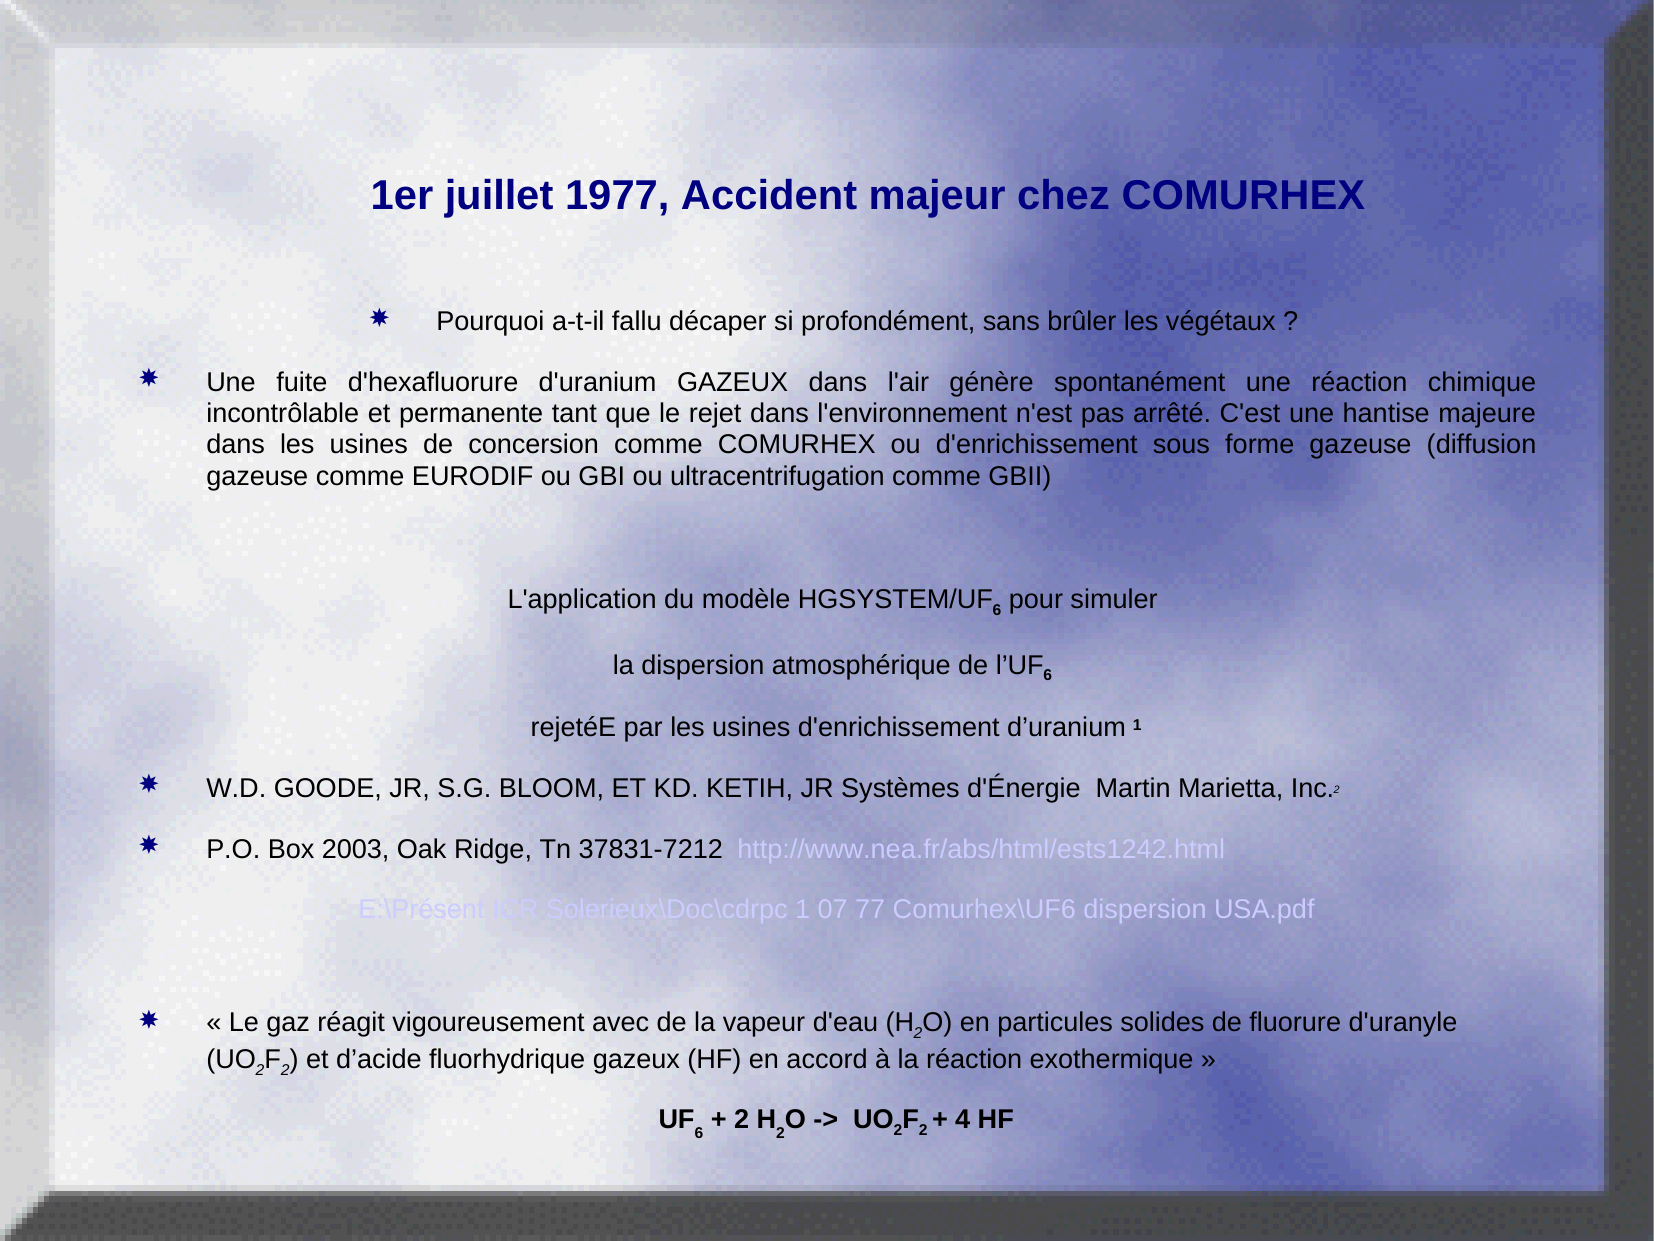

# 1er juillet 1977, Accident majeur chez COMURHEX
Pourquoi a-t-il fallu décaper si profondément, sans brûler les végétaux ?
Une fuite d'hexafluorure d'uranium GAZEUX dans l'air génère spontanément une réaction chimique incontrôlable et permanente tant que le rejet dans l'environnement n'est pas arrêté. C'est une hantise majeure dans les usines de concersion comme COMURHEX ou d'enrichissement sous forme gazeuse (diffusion gazeuse comme EURODIF ou GBI ou ultracentrifugation comme GBII)
L'application du modèle HGSYSTEM/UF6 pour simuler
la dispersion atmosphérique de l’UF6
rejetéE par les usines d'enrichissement d’uranium 1
W.D. GOODE, JR, S.G. BLOOM, ET KD. KETIH, JR Systèmes d'Énergie Martin Marietta, Inc.2
P.O. Box 2003, Oak Ridge, Tn 37831-7212 http://www.nea.fr/abs/html/ests1242.html
E:\Présent ICR Solerieux\Doc\cdrpc 1 07 77 Comurhex\UF6 dispersion USA.pdf
« Le gaz réagit vigoureusement avec de la vapeur d'eau (H2O) en particules solides de fluorure d'uranyle (UO2F2) et d’acide fluorhydrique gazeux (HF) en accord à la réaction exothermique »
UF6 + 2 H2O -> UO2F2 + 4 HF